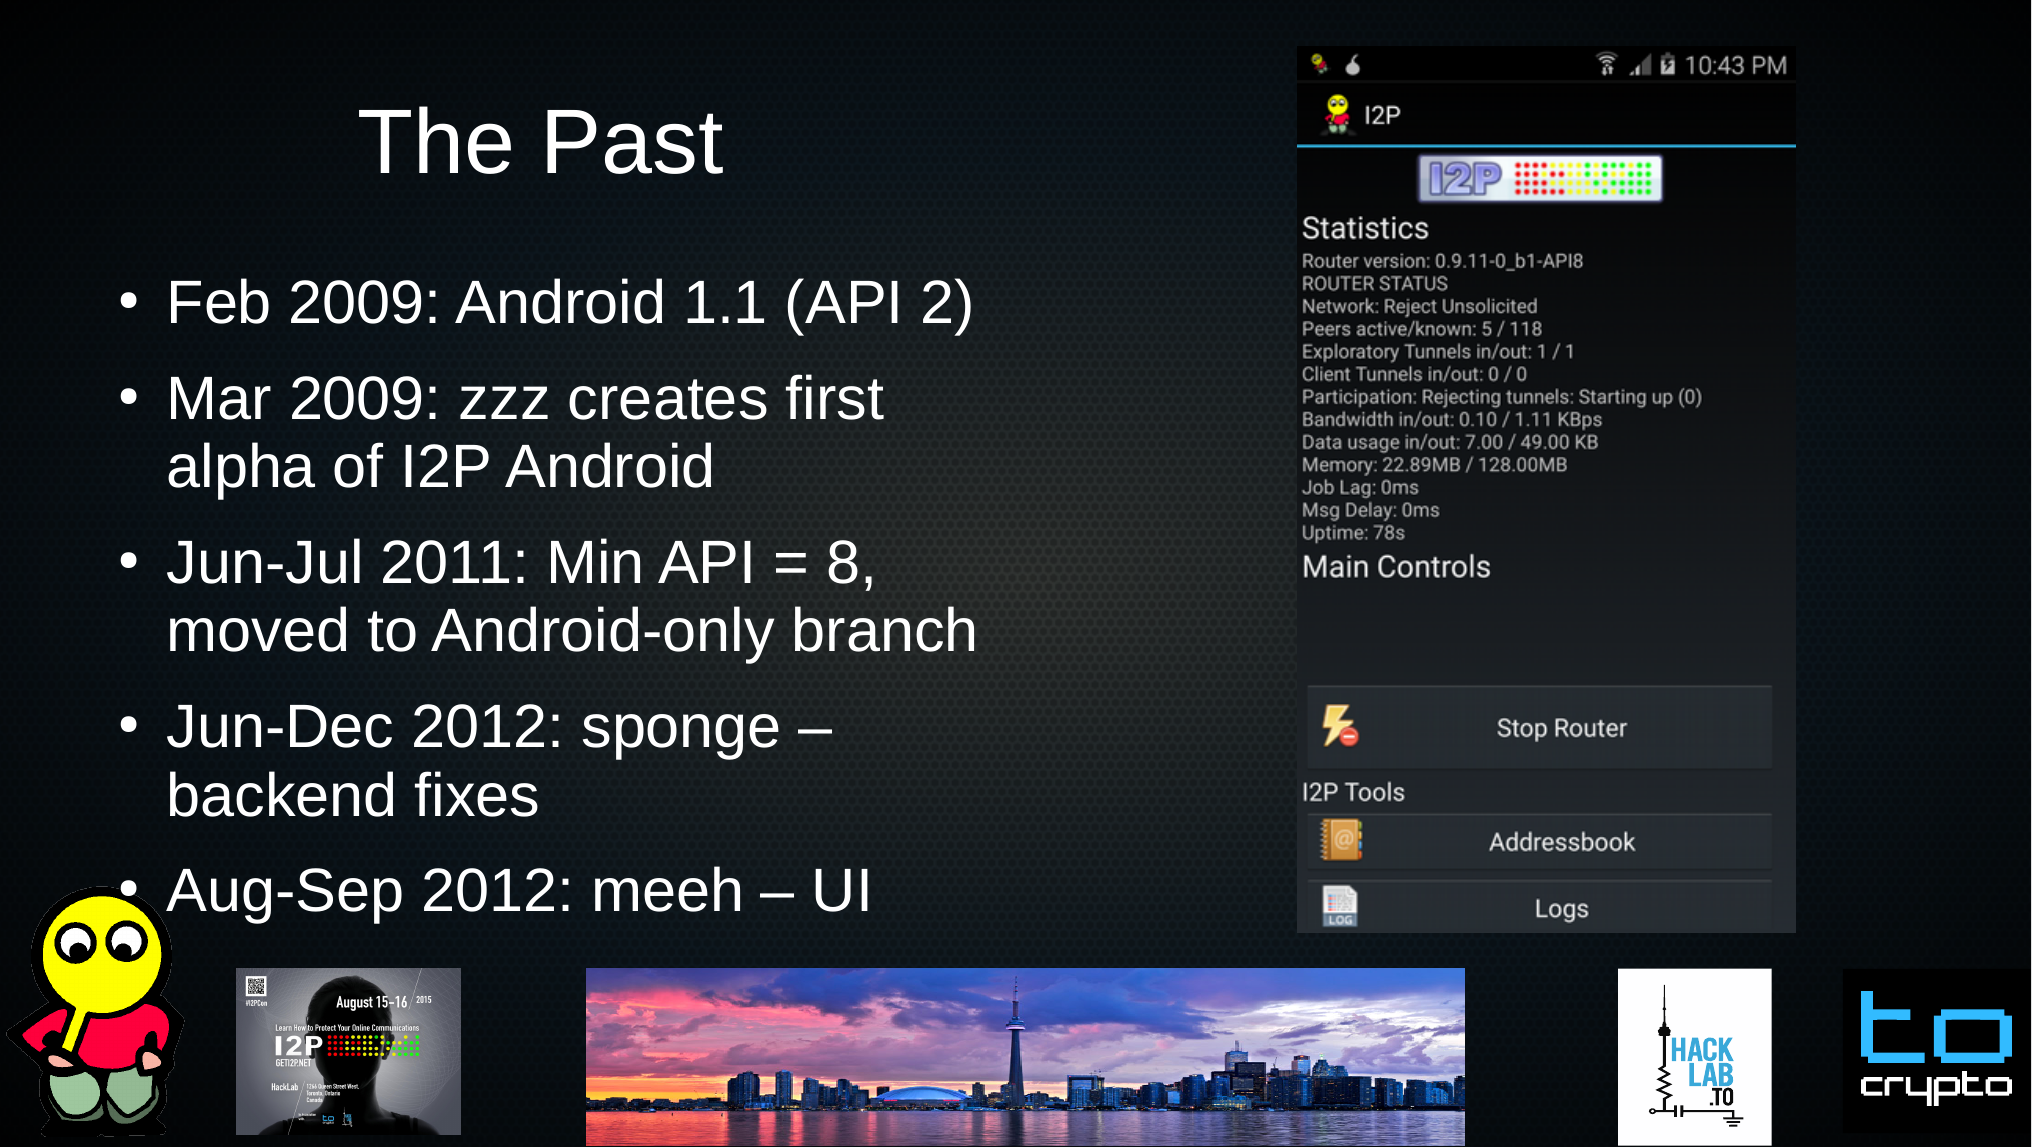

# The Past
Feb 2009: Android 1.1 (API 2)
Mar 2009: zzz creates first alpha of I2P Android
Jun-Jul 2011: Min API = 8, moved to Android-only branch
Jun-Dec 2012: sponge – backend fixes
Aug-Sep 2012: meeh – UI
4